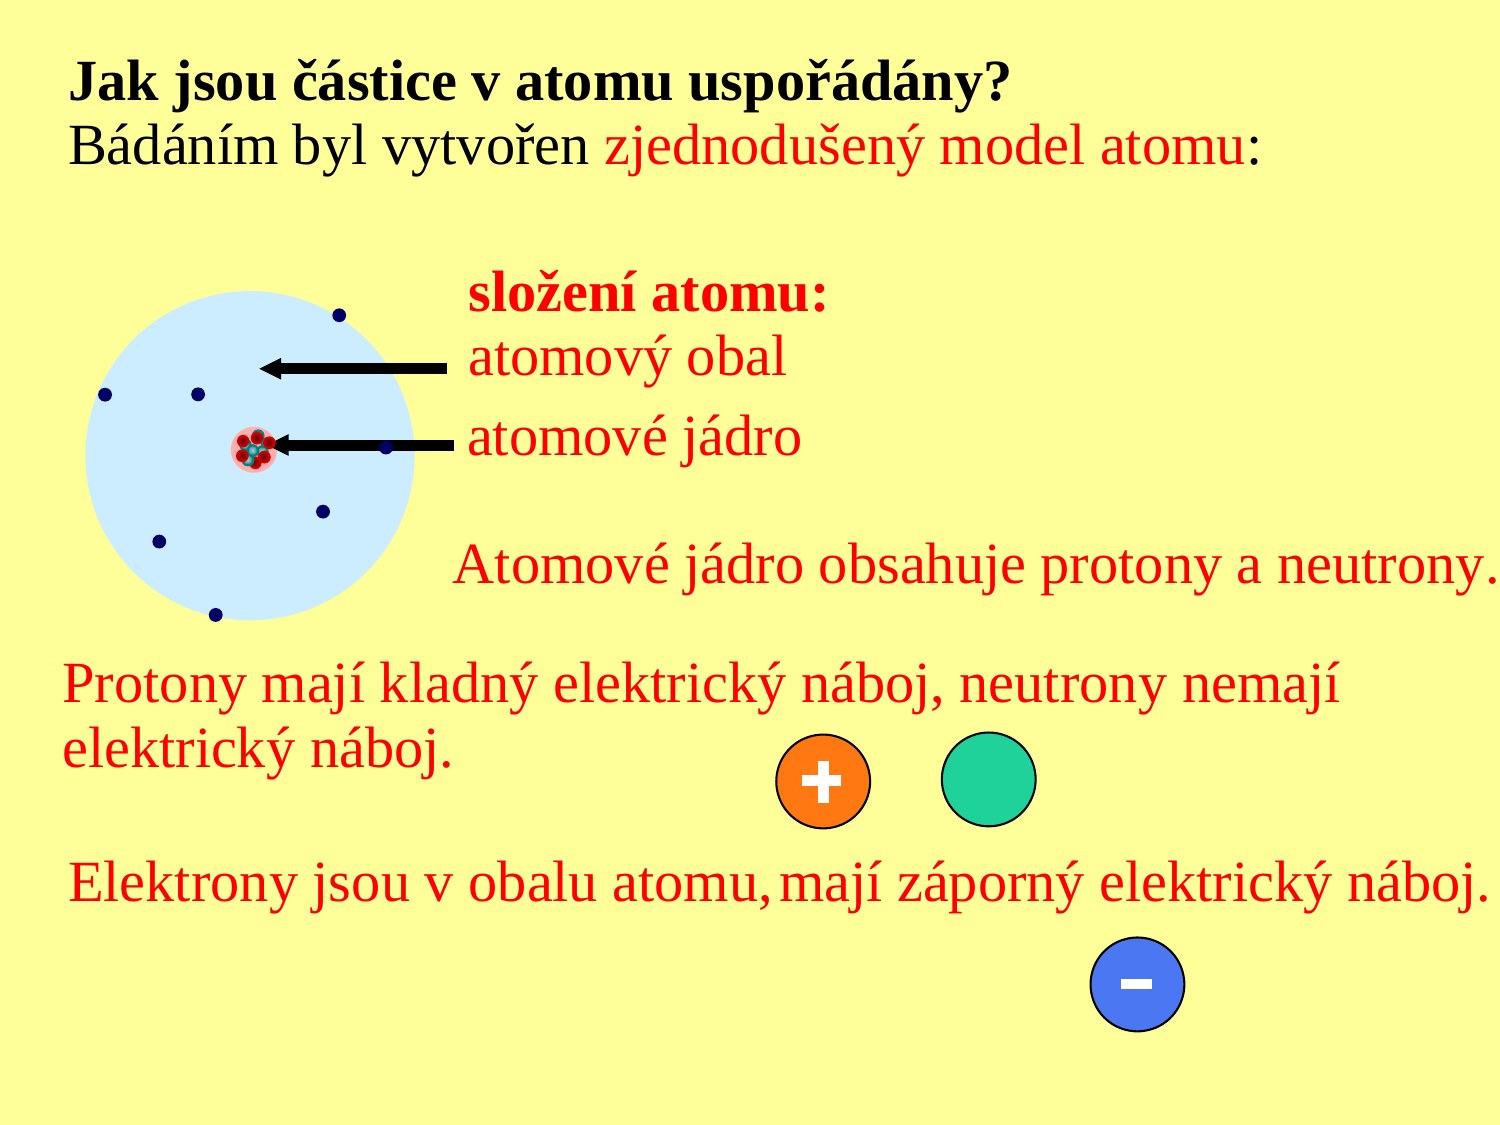

Jak jsou částice v atomu uspořádány?
Bádáním byl vytvořen zjednodušený model atomu:
složení atomu:
atomový obal
 atomové jádro
Atomové jádro obsahuje protony a neutrony.
Protony mají kladný elektrický náboj, neutrony nemají
elektrický náboj.
Elektrony jsou v obalu atomu,
mají záporný elektrický náboj.